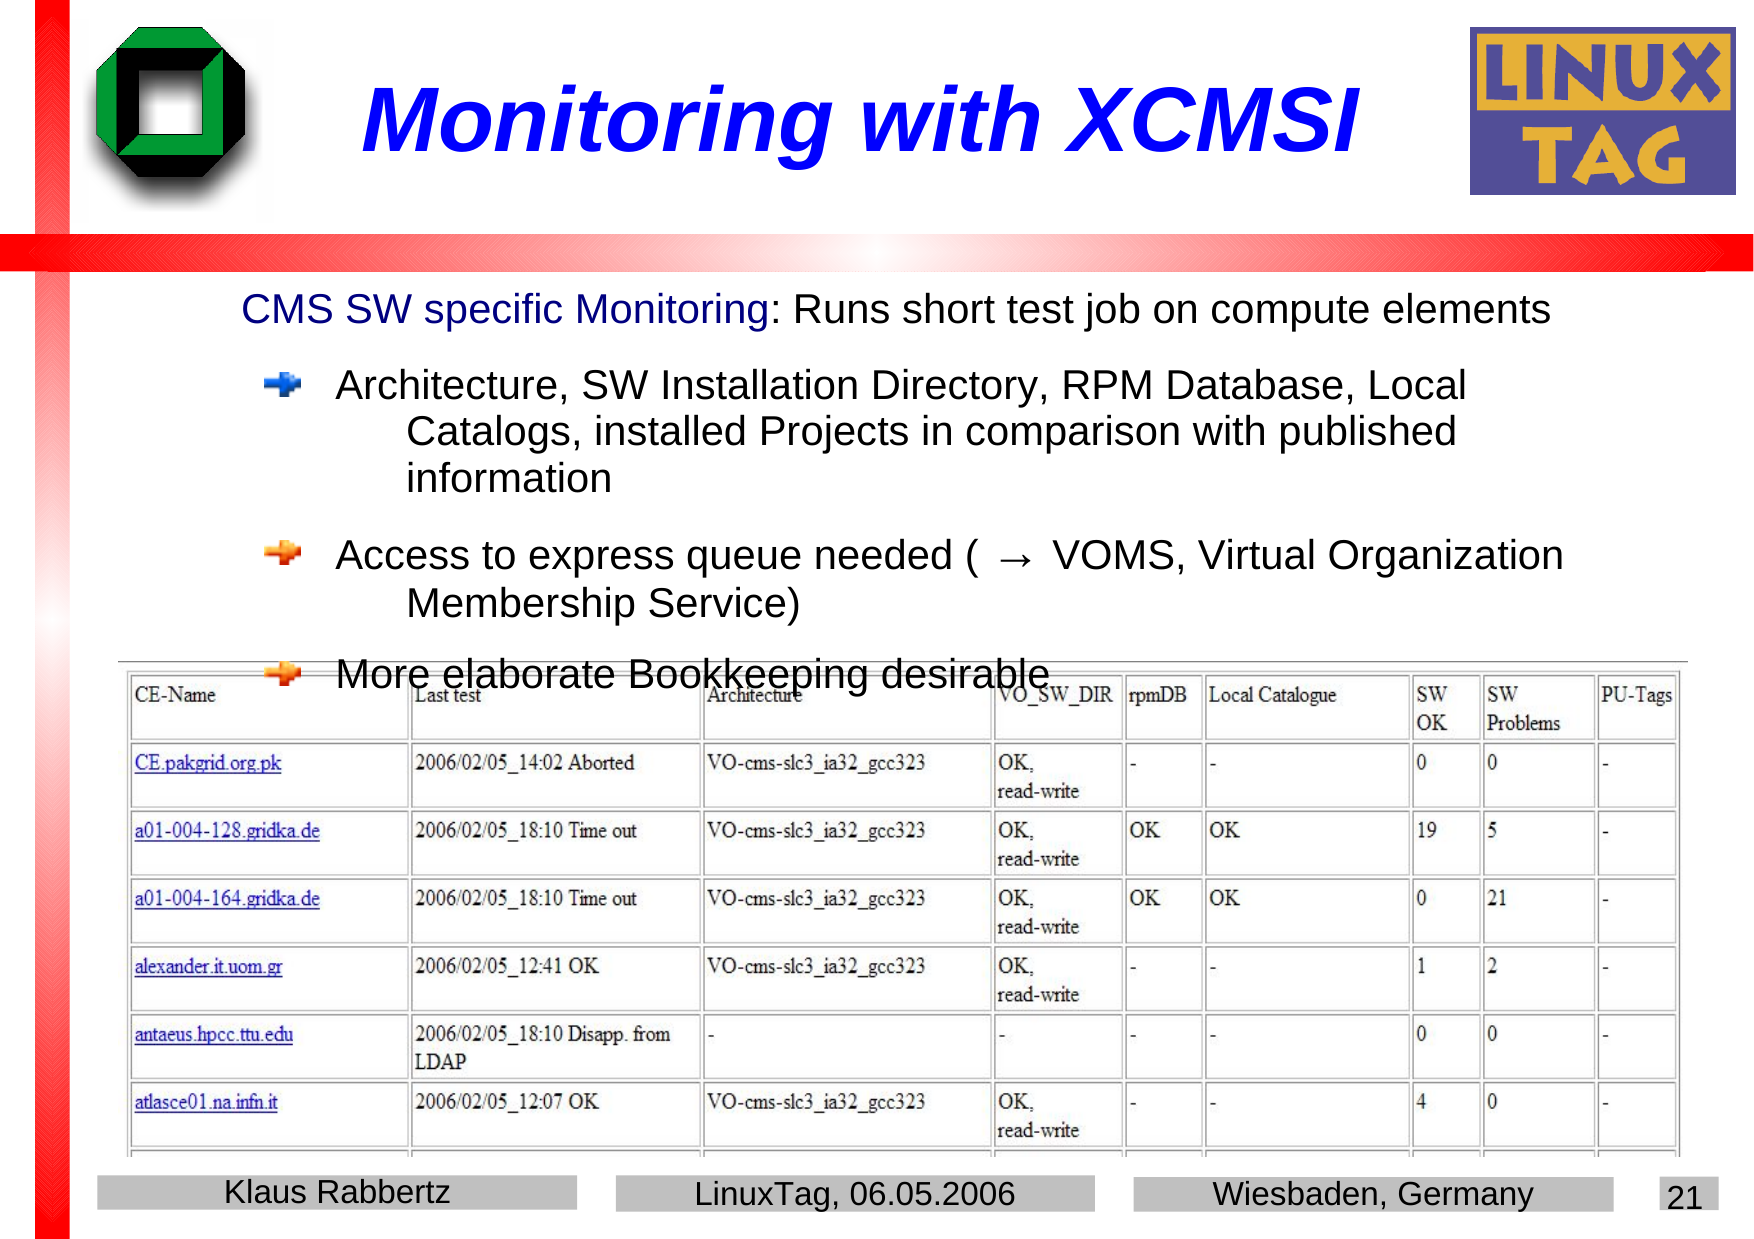

# Monitoring with XCMSI
CMS SW specific Monitoring: Runs short test job on compute elements
Architecture, SW Installation Directory, RPM Database, Local Catalogs, installed Projects in comparison with published information
Access to express queue needed ( → VOMS, Virtual Organization Membership Service)
More elaborate Bookkeeping desirable